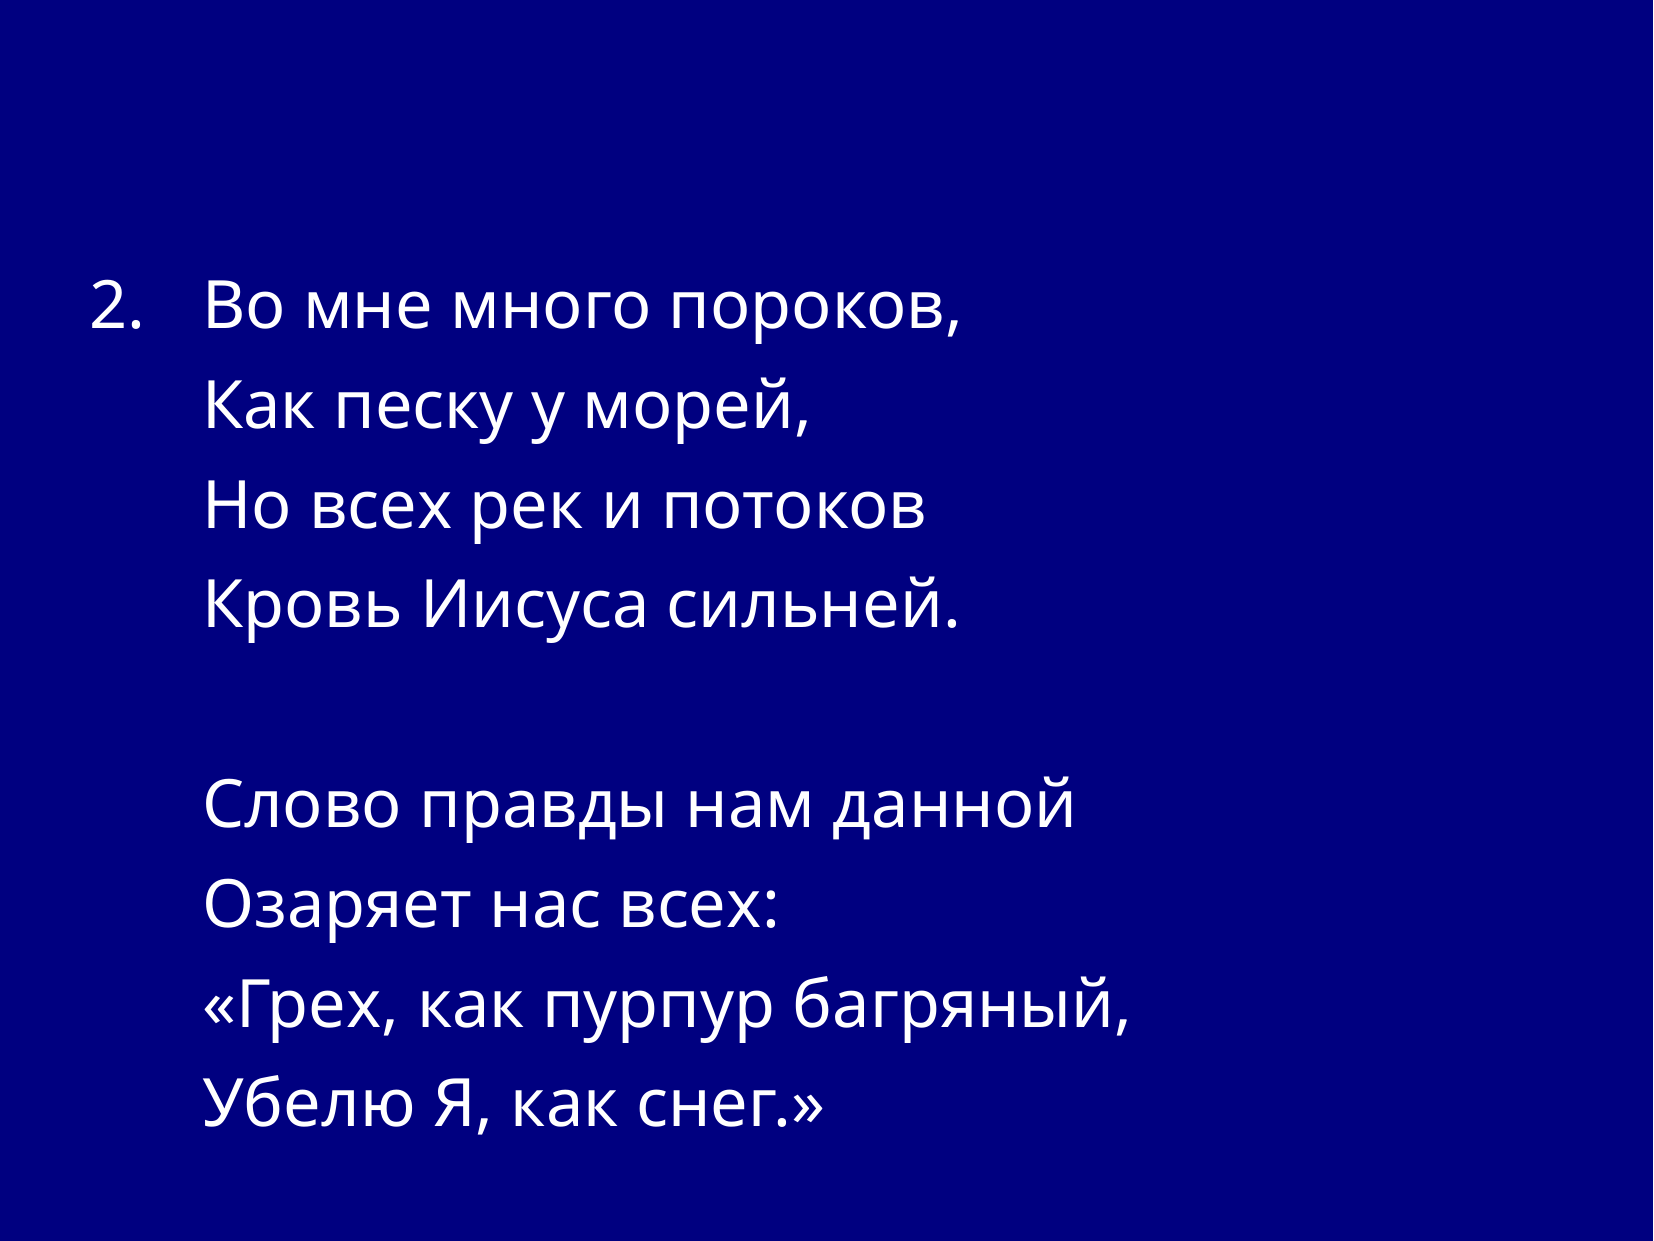

2.	Во мне много пороков,
	Как песку у морей,
	Но всех рек и потоков
	Кровь Иисуса сильней.
	Слово правды нам данной
	Озаряет нас всех:
	«Грех, как пурпур багряный,
	Убелю Я, как снег.»